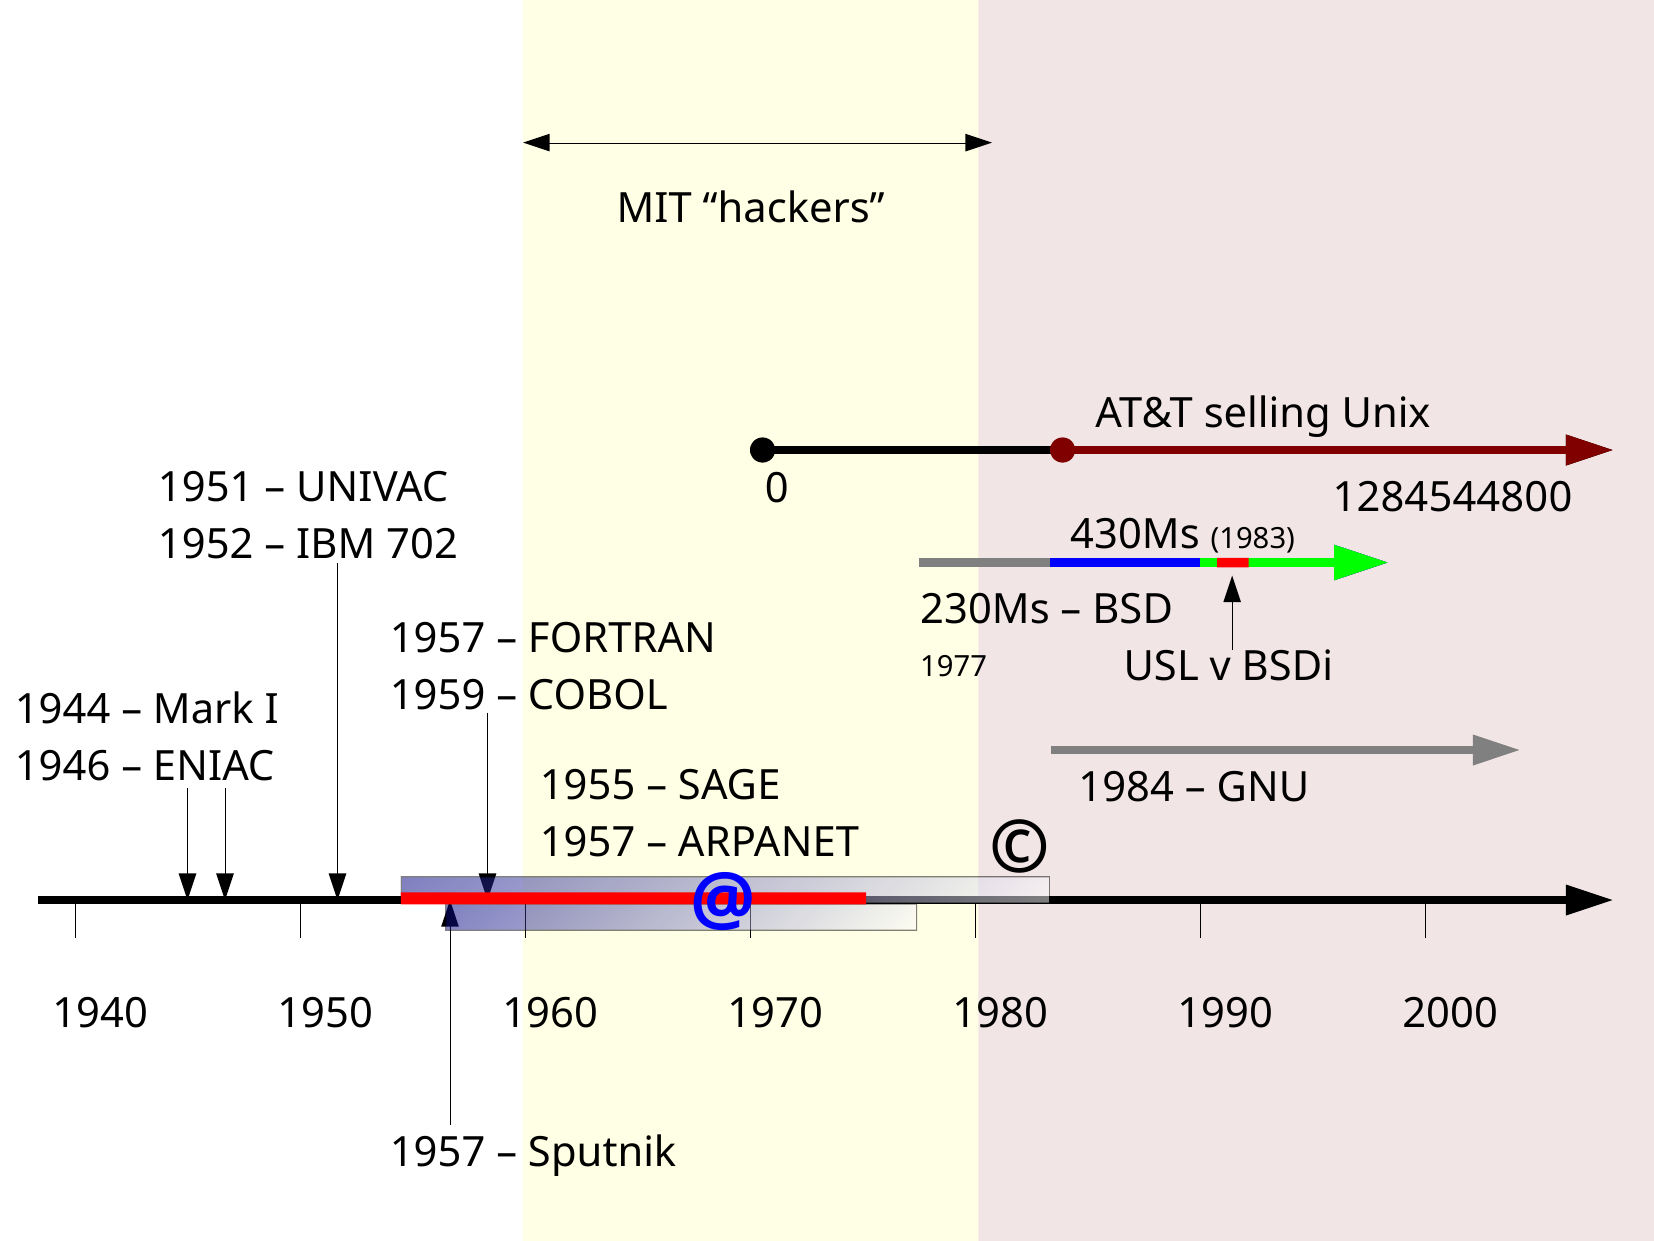

MIT “hackers”
AT&T selling Unix
1951 – UNIVAC
1952 – IBM 702
0
1284544800
430Ms (1983)
230Ms – BSD
1957 – FORTRAN
1959 – COBOL
USL v BSDi
1977
1944 – Mark I
1946 – ENIAC
1955 – SAGE
1957 – ARPANET
1984 – GNU
©
@
1940
1950
1960
1970
1980
1990
2000
1957 – Sputnik